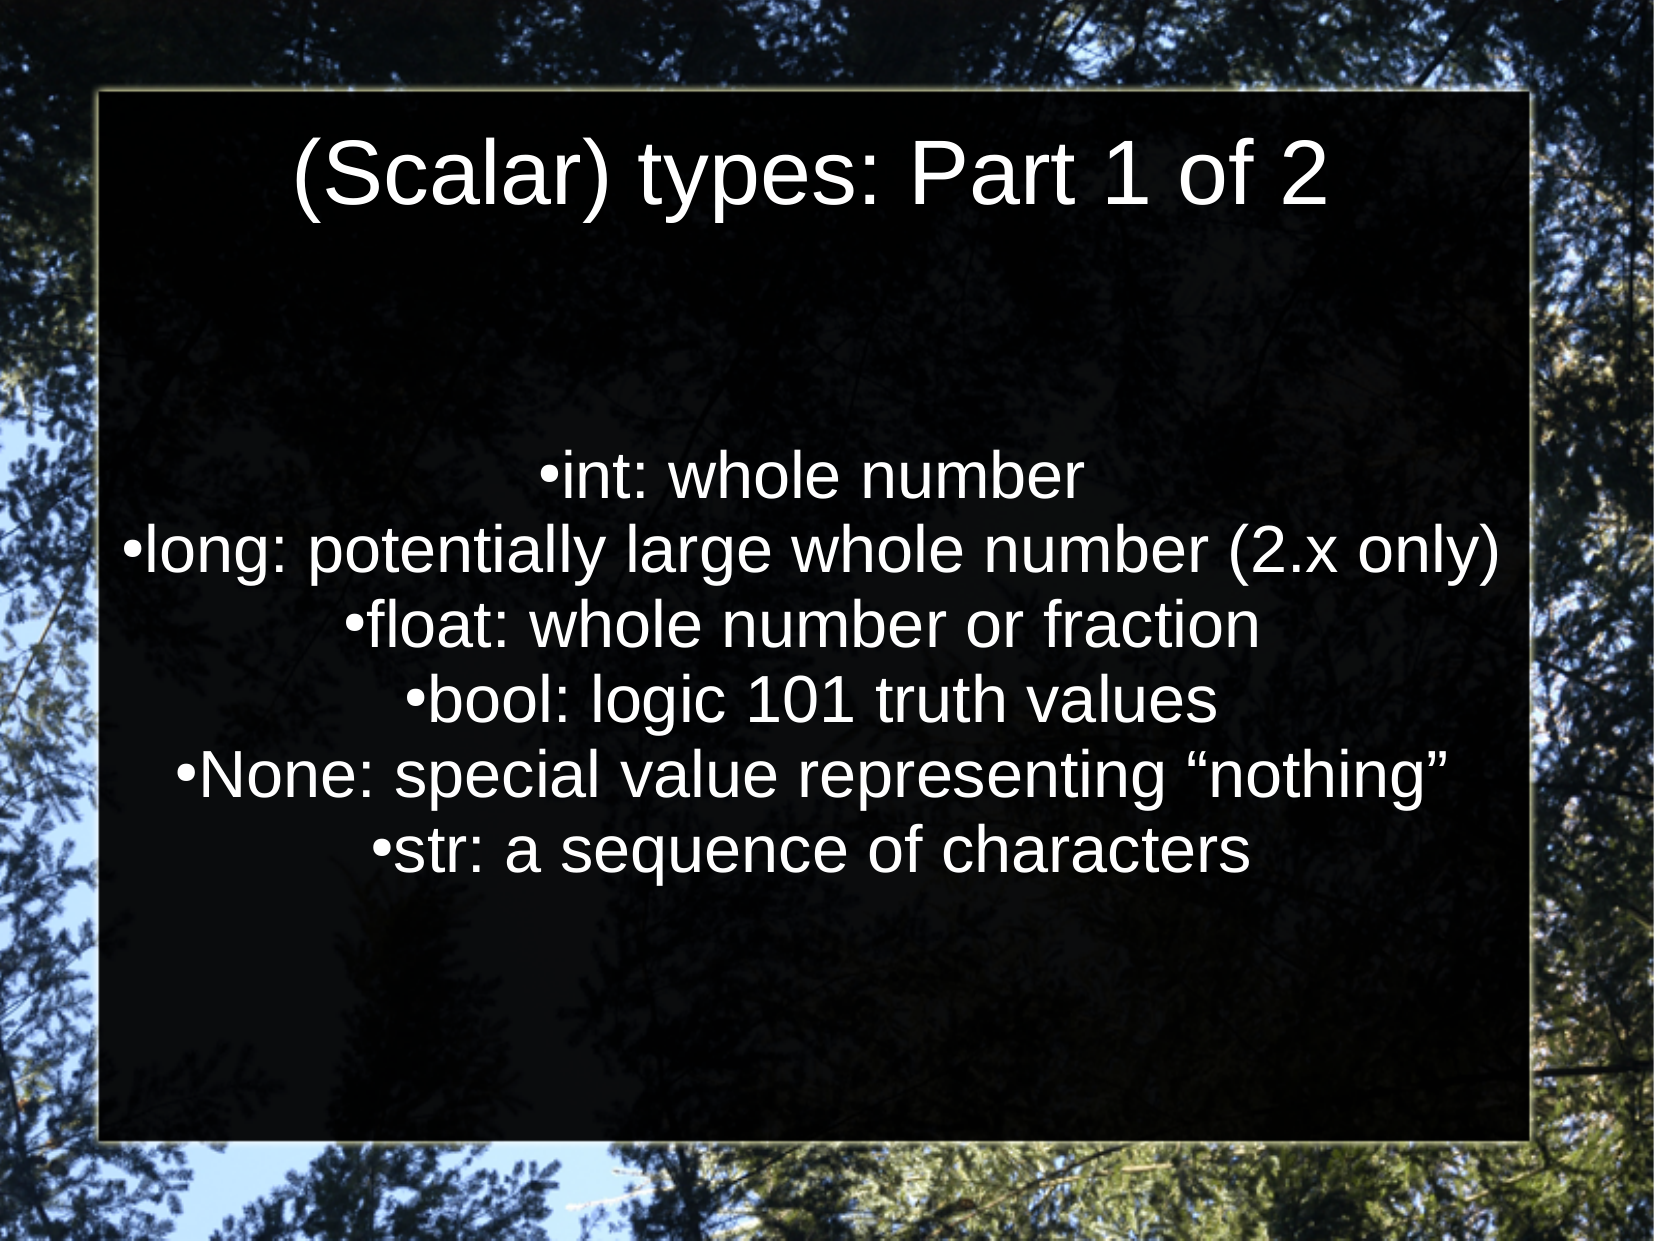

# (Scalar) types: Part 1 of 2
int: whole number
long: potentially large whole number (2.x only)
float: whole number or fraction
bool: logic 101 truth values
None: special value representing “nothing”
str: a sequence of characters